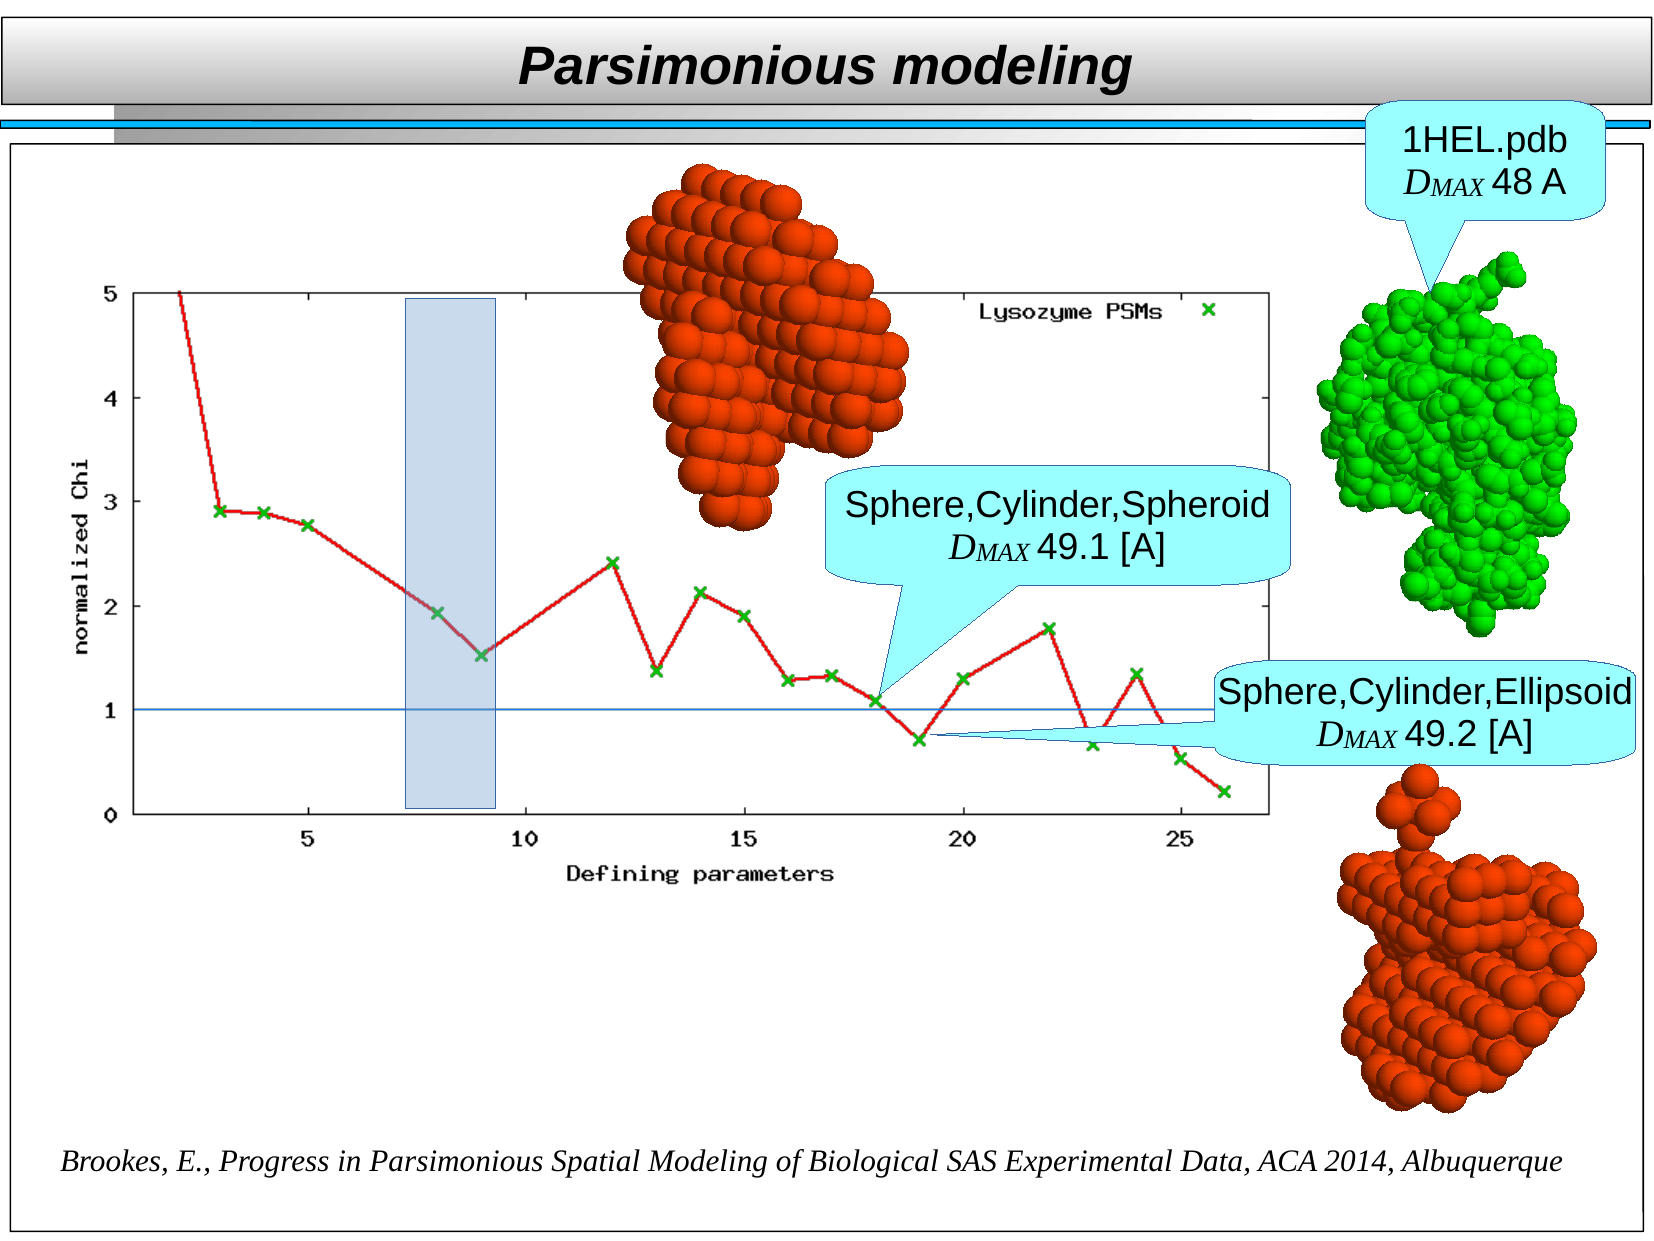

Parsimonious modeling
1HEL.pdb
DMAX 48 A
Sphere,Cylinder,Spheroid
DMAX 49.1 [A]
Sphere,Cylinder,Ellipsoid
DMAX 49.2 [A]
# Brookes, E., Progress in Parsimonious Spatial Modeling of Biological SAS Experimental Data, ACA 2014, Albuquerque